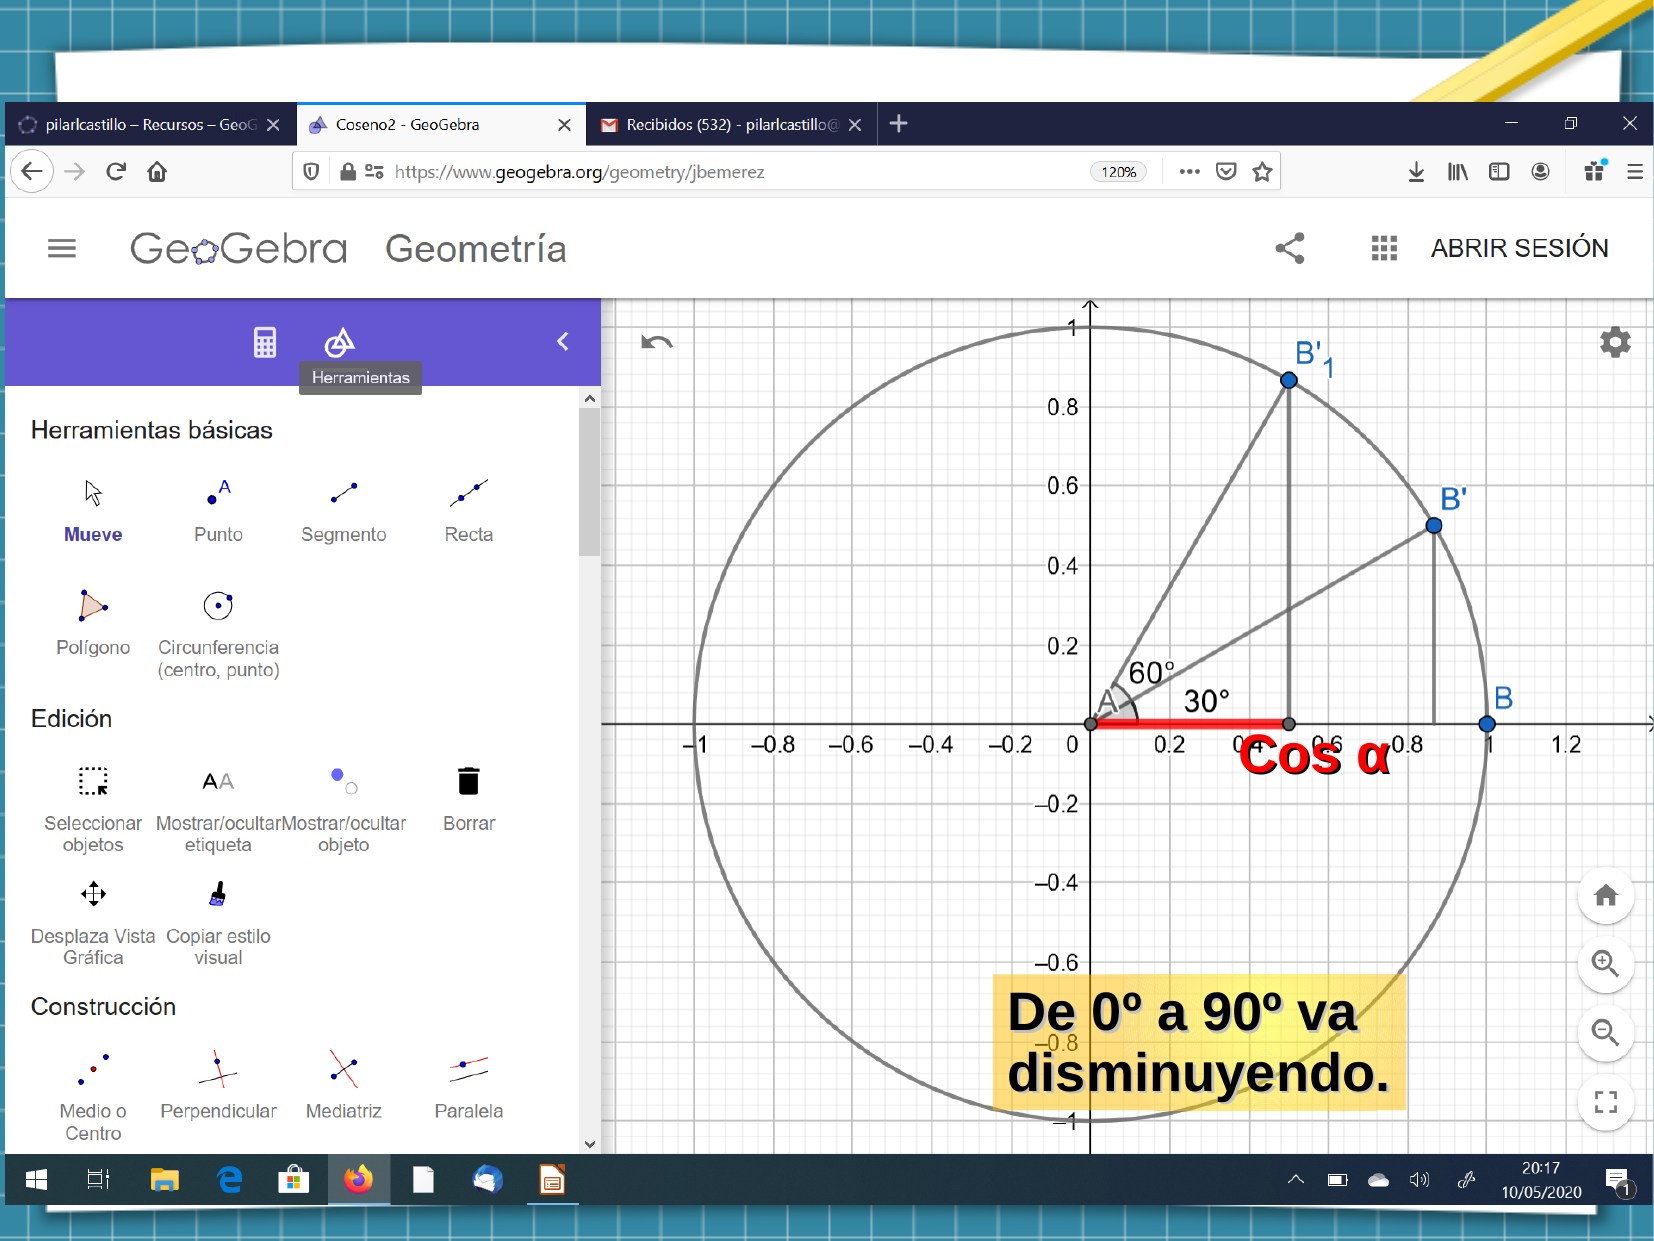

Cos α
De 0º a 90º va
disminuyendo.